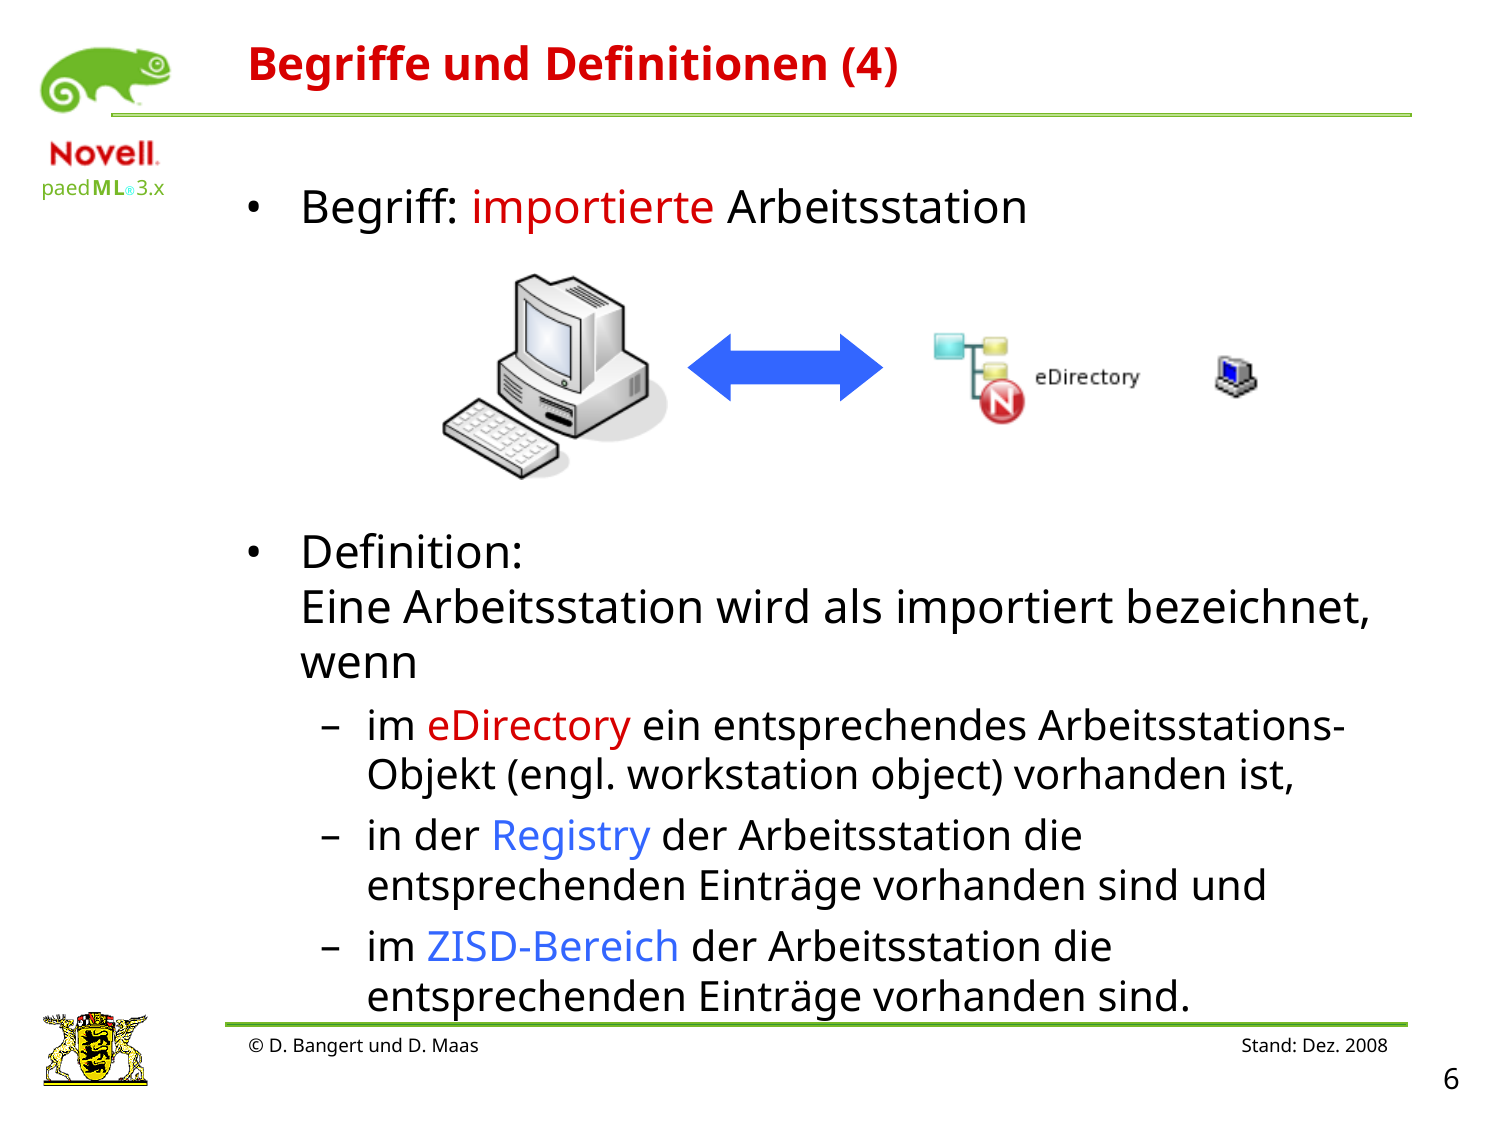

# Begriffe und Definitionen (4)‏
Begriff: importierte Arbeitsstation
Definition:
Eine Arbeitsstation wird als importiert bezeichnet, wenn
im eDirectory ein entsprechendes Arbeitsstations-Objekt (engl. workstation object) vorhanden ist,
in der Registry der Arbeitsstation die entsprechenden Einträge vorhanden sind und
im ZISD-Bereich der Arbeitsstation die entsprechenden Einträge vorhanden sind.
© D. Bangert und D. Maas
Dez. 2008
6